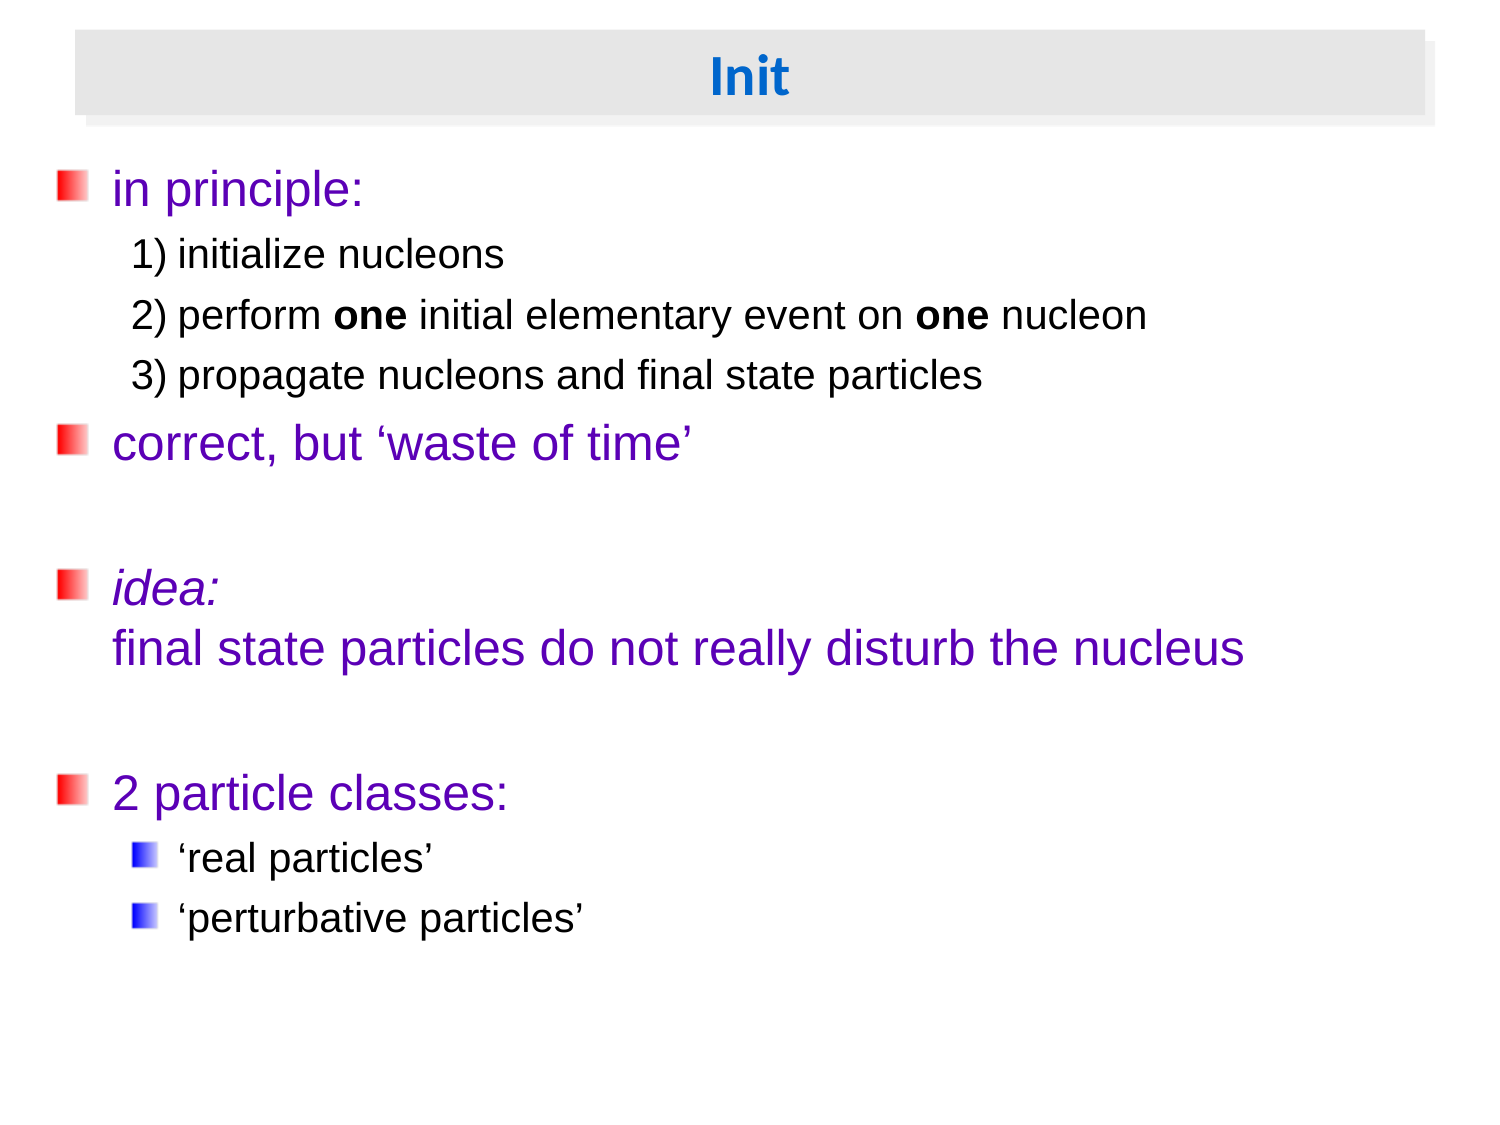

# Init
in principle:
initialize nucleons
perform one initial elementary event on one nucleon
propagate nucleons and final state particles
correct, but ‘waste of time’
idea:
final state particles do not really disturb the nucleus
2 particle classes:
‘real particles’
‘perturbative particles’